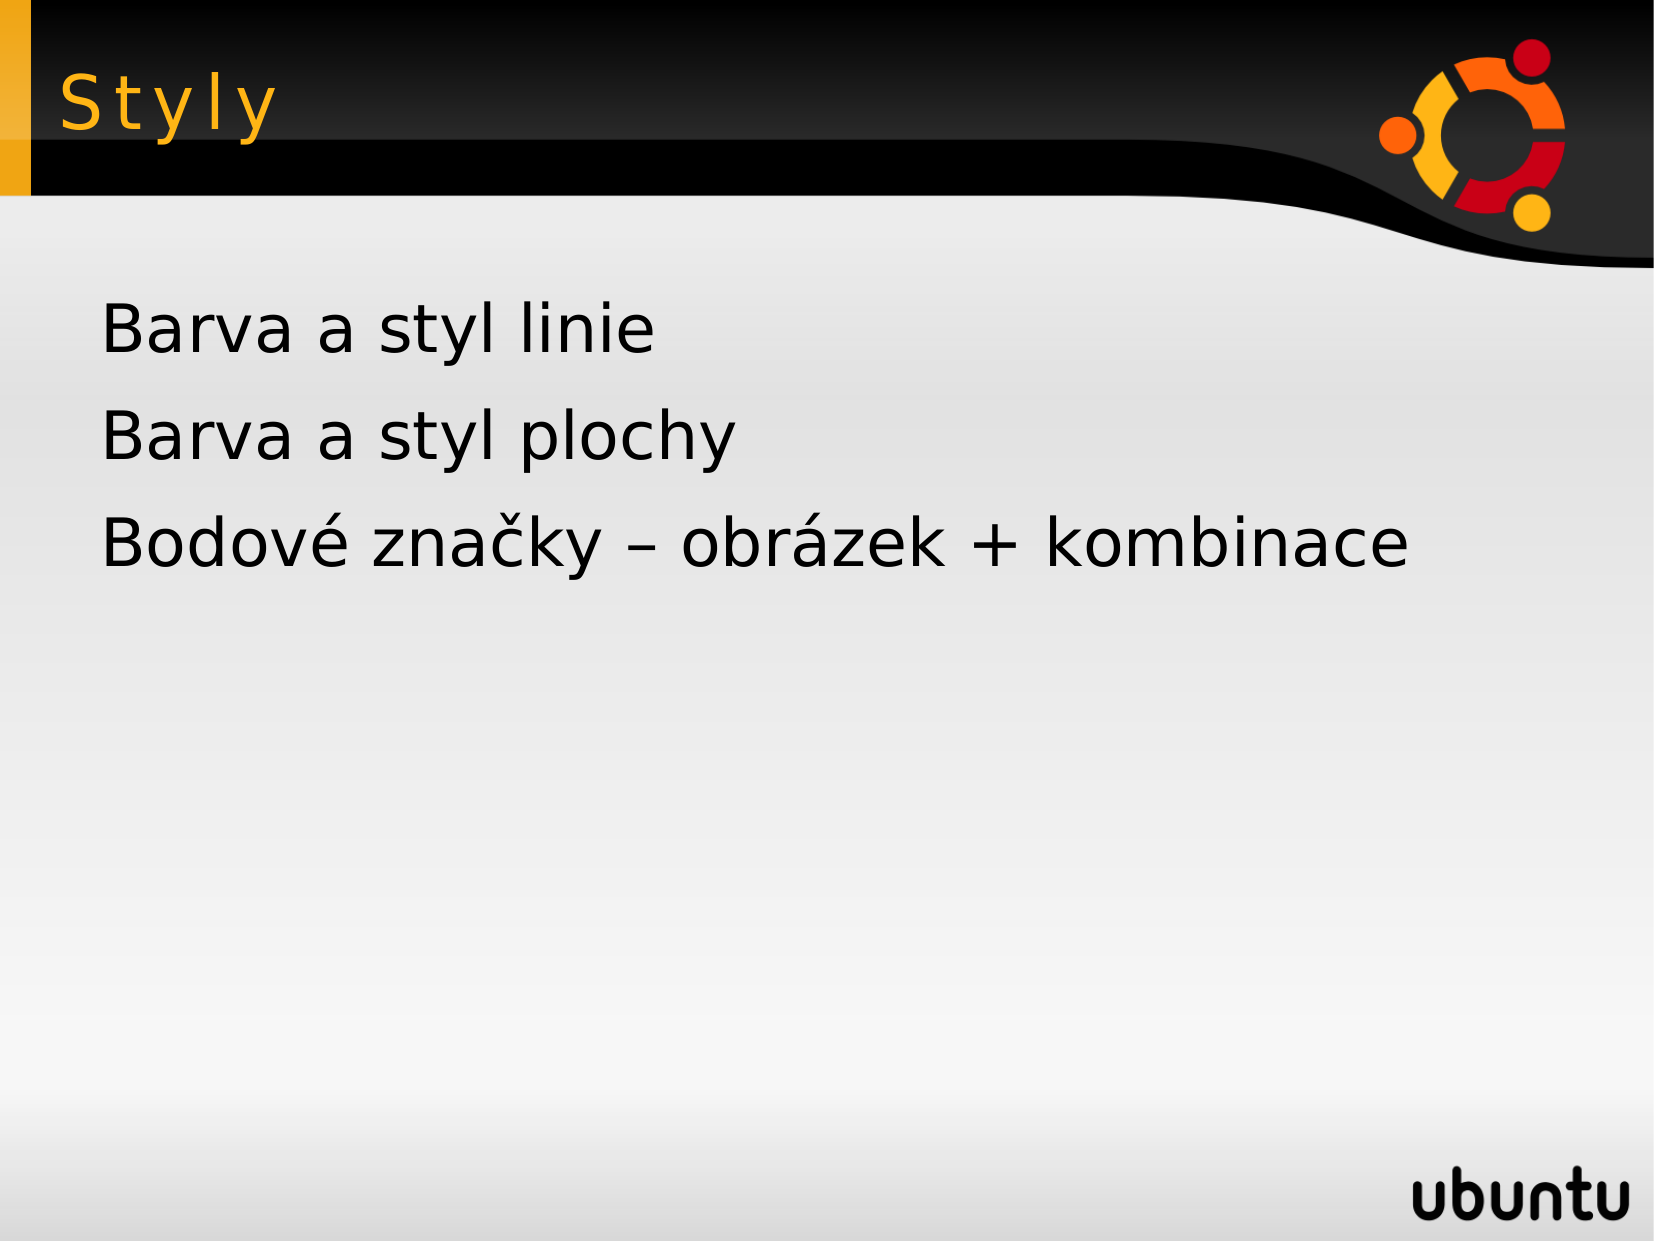

# Styly
Barva a styl linie
Barva a styl plochy
Bodové značky – obrázek + kombinace